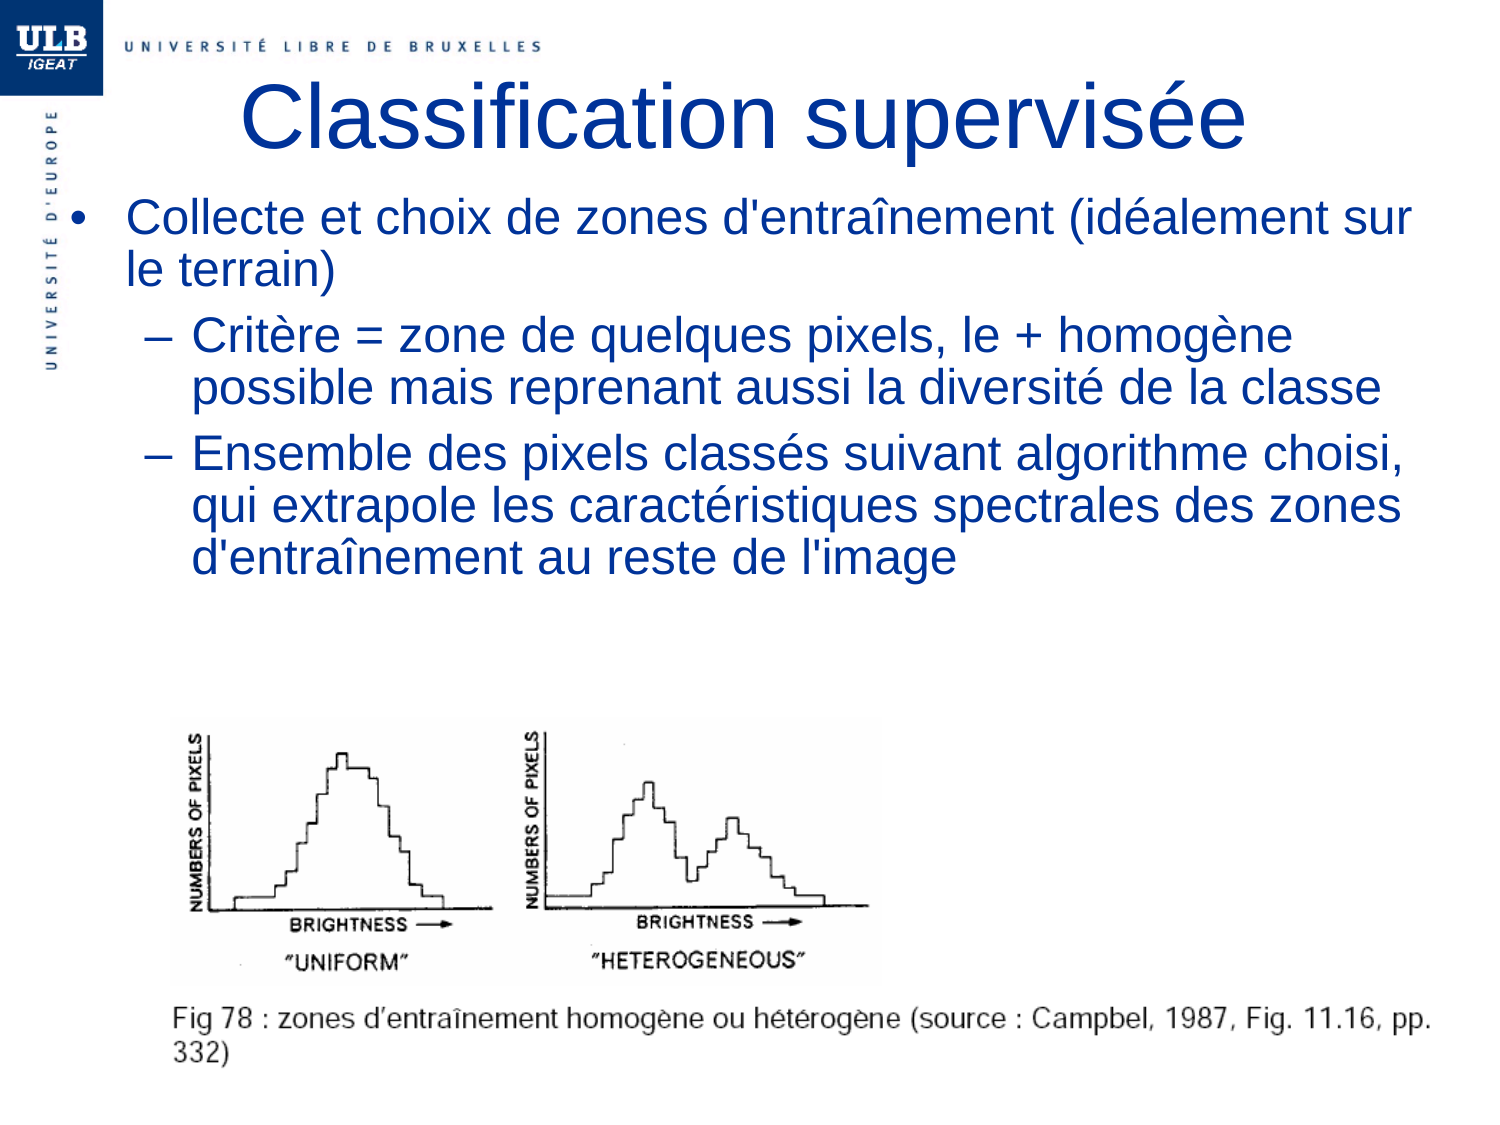

# Classification supervisée
Collecte et choix de zones d'entraînement (idéalement sur le terrain)
Critère = zone de quelques pixels, le + homogène possible mais reprenant aussi la diversité de la classe
Ensemble des pixels classés suivant algorithme choisi, qui extrapole les caractéristiques spectrales des zones d'entraînement au reste de l'image